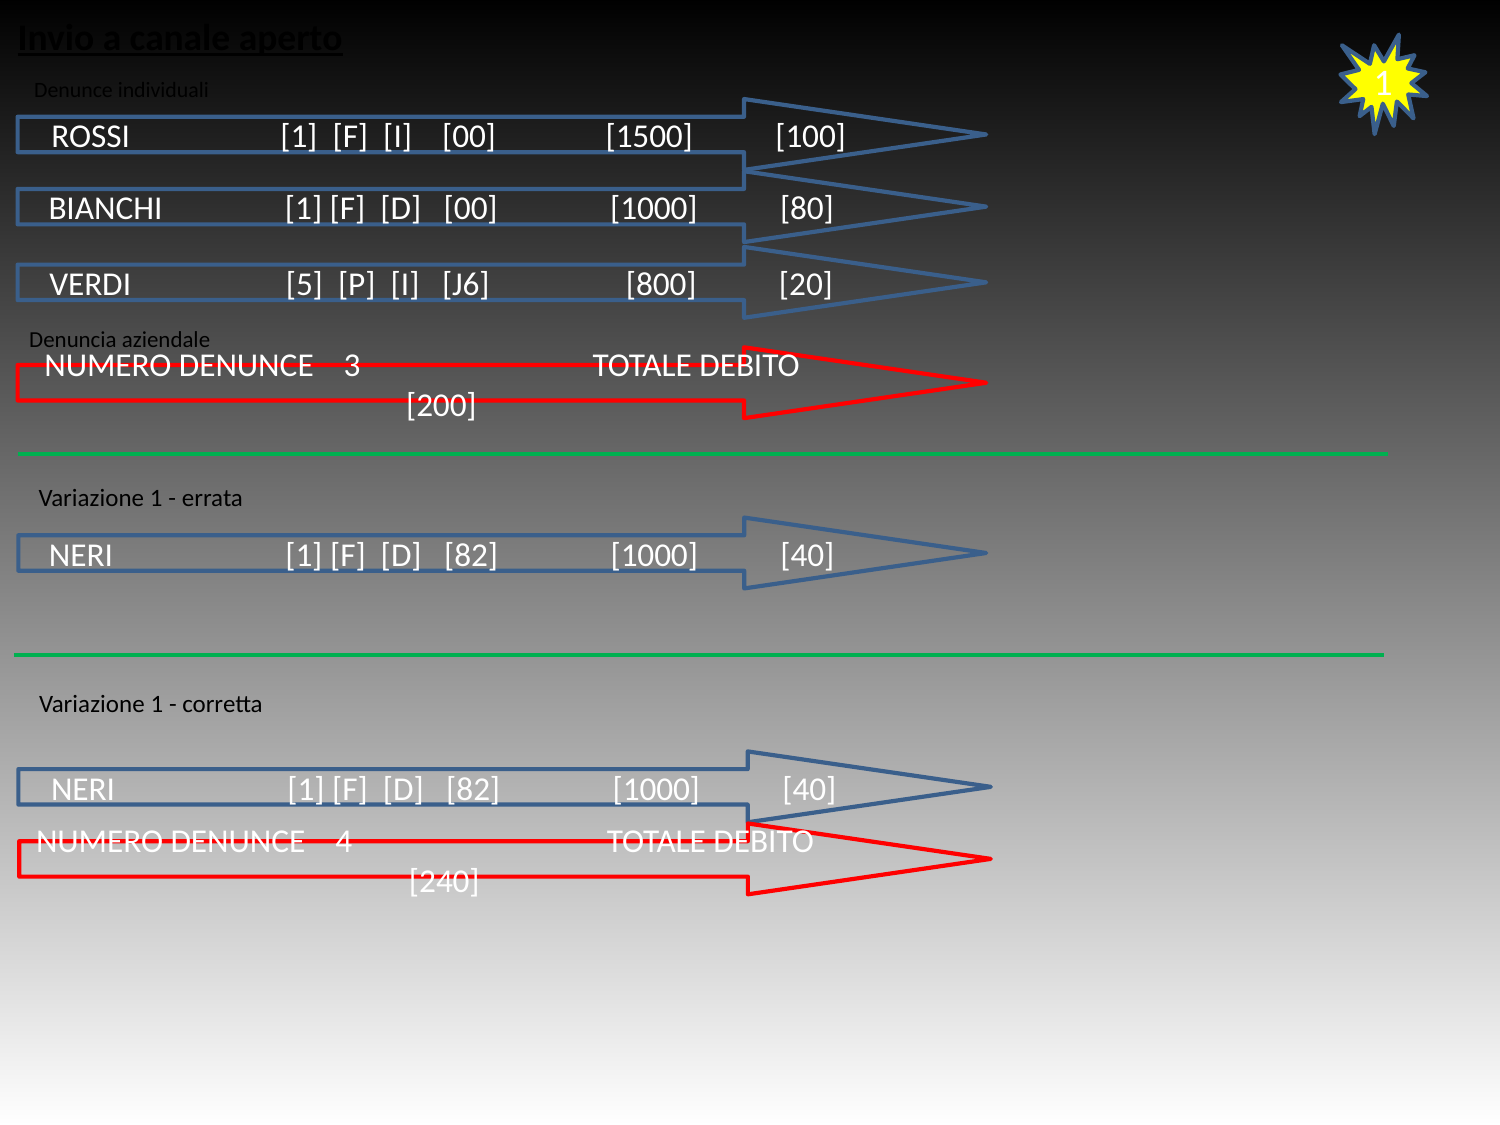

Invio a canale aperto
1
Denunce individuali
 ROSSI 		 [1] [F] [I] [00] 	 [1500] [100]
BIANCHI 	 	 [1] [F] [D] [00] 	 [1000] [80]
VERDI 		 [5] [P] [I] [J6] 	 [800] [20]
Denuncia aziendale
NUMERO DENUNCE 3 TOTALE DEBITO [200]
Variazione 1 - errata
NERI 	 	 [1] [F] [D] [82] 	 [1000] [40]
Variazione 1 - corretta
NERI 	 	 [1] [F] [D] [82] 	 [1000] [40]
NUMERO DENUNCE 4 TOTALE DEBITO [240]